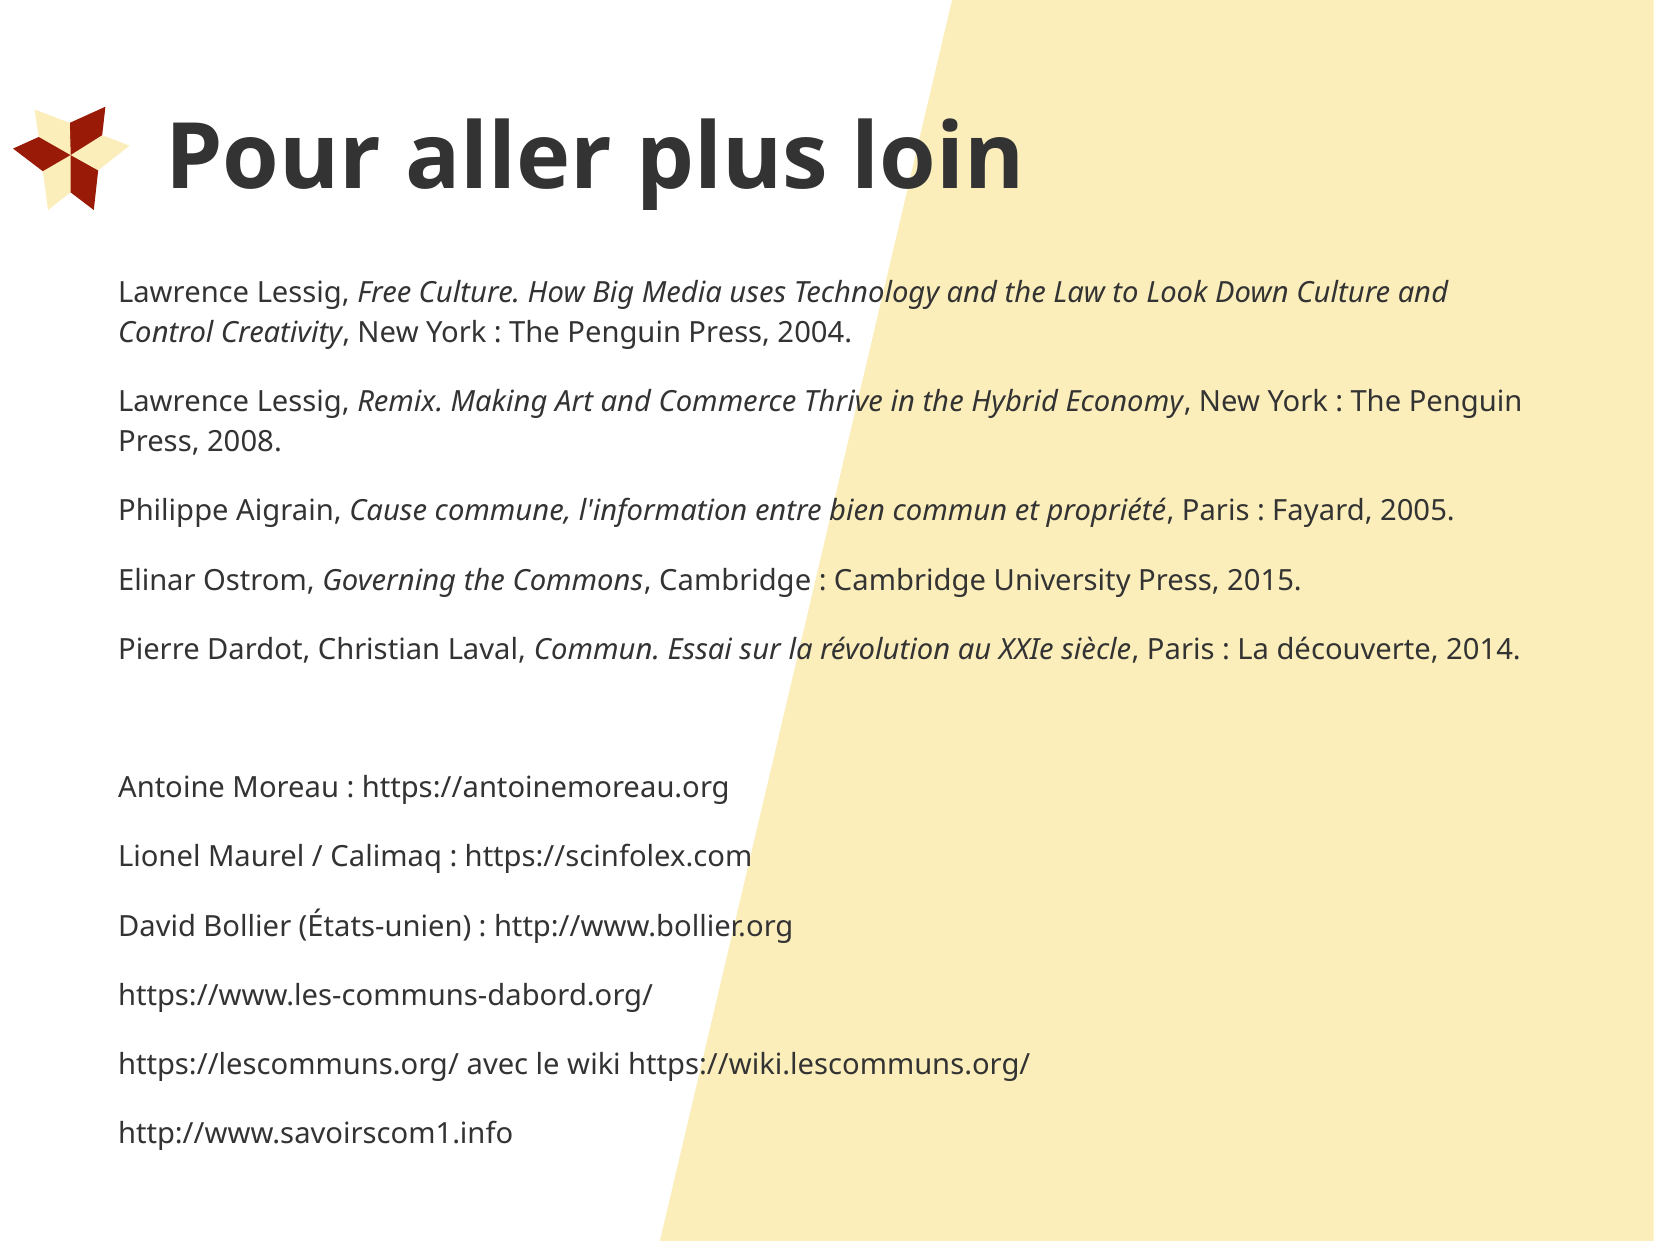

# Pour aller plus loin
Lawrence Lessig, Free Culture. How Big Media uses Technology and the Law to Look Down Culture and Control Creativity, New York : The Penguin Press, 2004.
Lawrence Lessig, Remix. Making Art and Commerce Thrive in the Hybrid Economy, New York : The Penguin Press, 2008.
Philippe Aigrain, Cause commune, l'information entre bien commun et propriété, Paris : Fayard, 2005.
Elinar Ostrom, Governing the Commons, Cambridge : Cambridge University Press, 2015.
Pierre Dardot, Christian Laval, Commun. Essai sur la révolution au XXIe siècle, Paris : La découverte, 2014.
Antoine Moreau : https://antoinemoreau.org
Lionel Maurel / Calimaq : https://scinfolex.com
David Bollier (États-unien) : http://www.bollier.org
https://www.les-communs-dabord.org/
https://lescommuns.org/ avec le wiki https://wiki.lescommuns.org/
http://www.savoirscom1.info